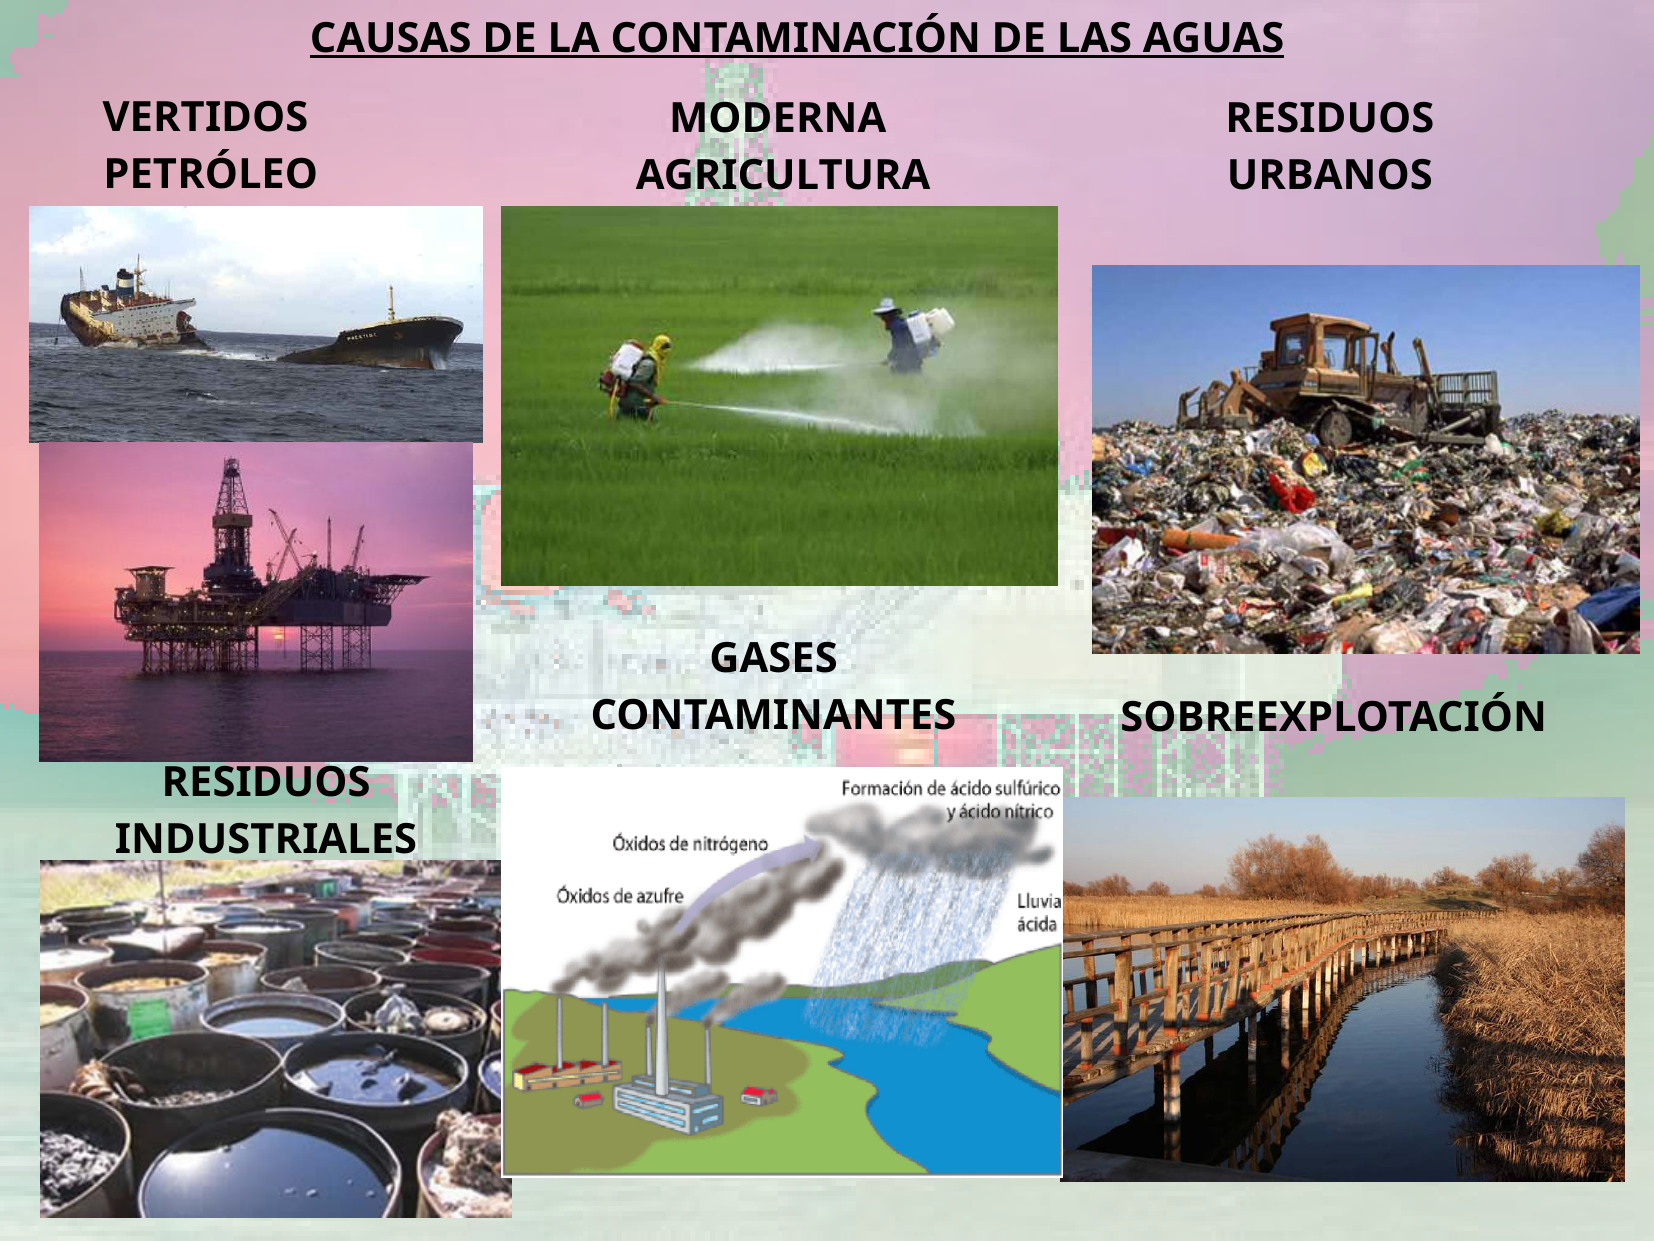

CAUSAS DE LA CONTAMINACIÓN DE LAS AGUAS
VERTIDOS
PETRÓLEO
MODERNA
AGRICULTURA
RESIDUOS
URBANOS
GASES
CONTAMINANTES
SOBREEXPLOTACIÓN
RESIDUOS
INDUSTRIALES